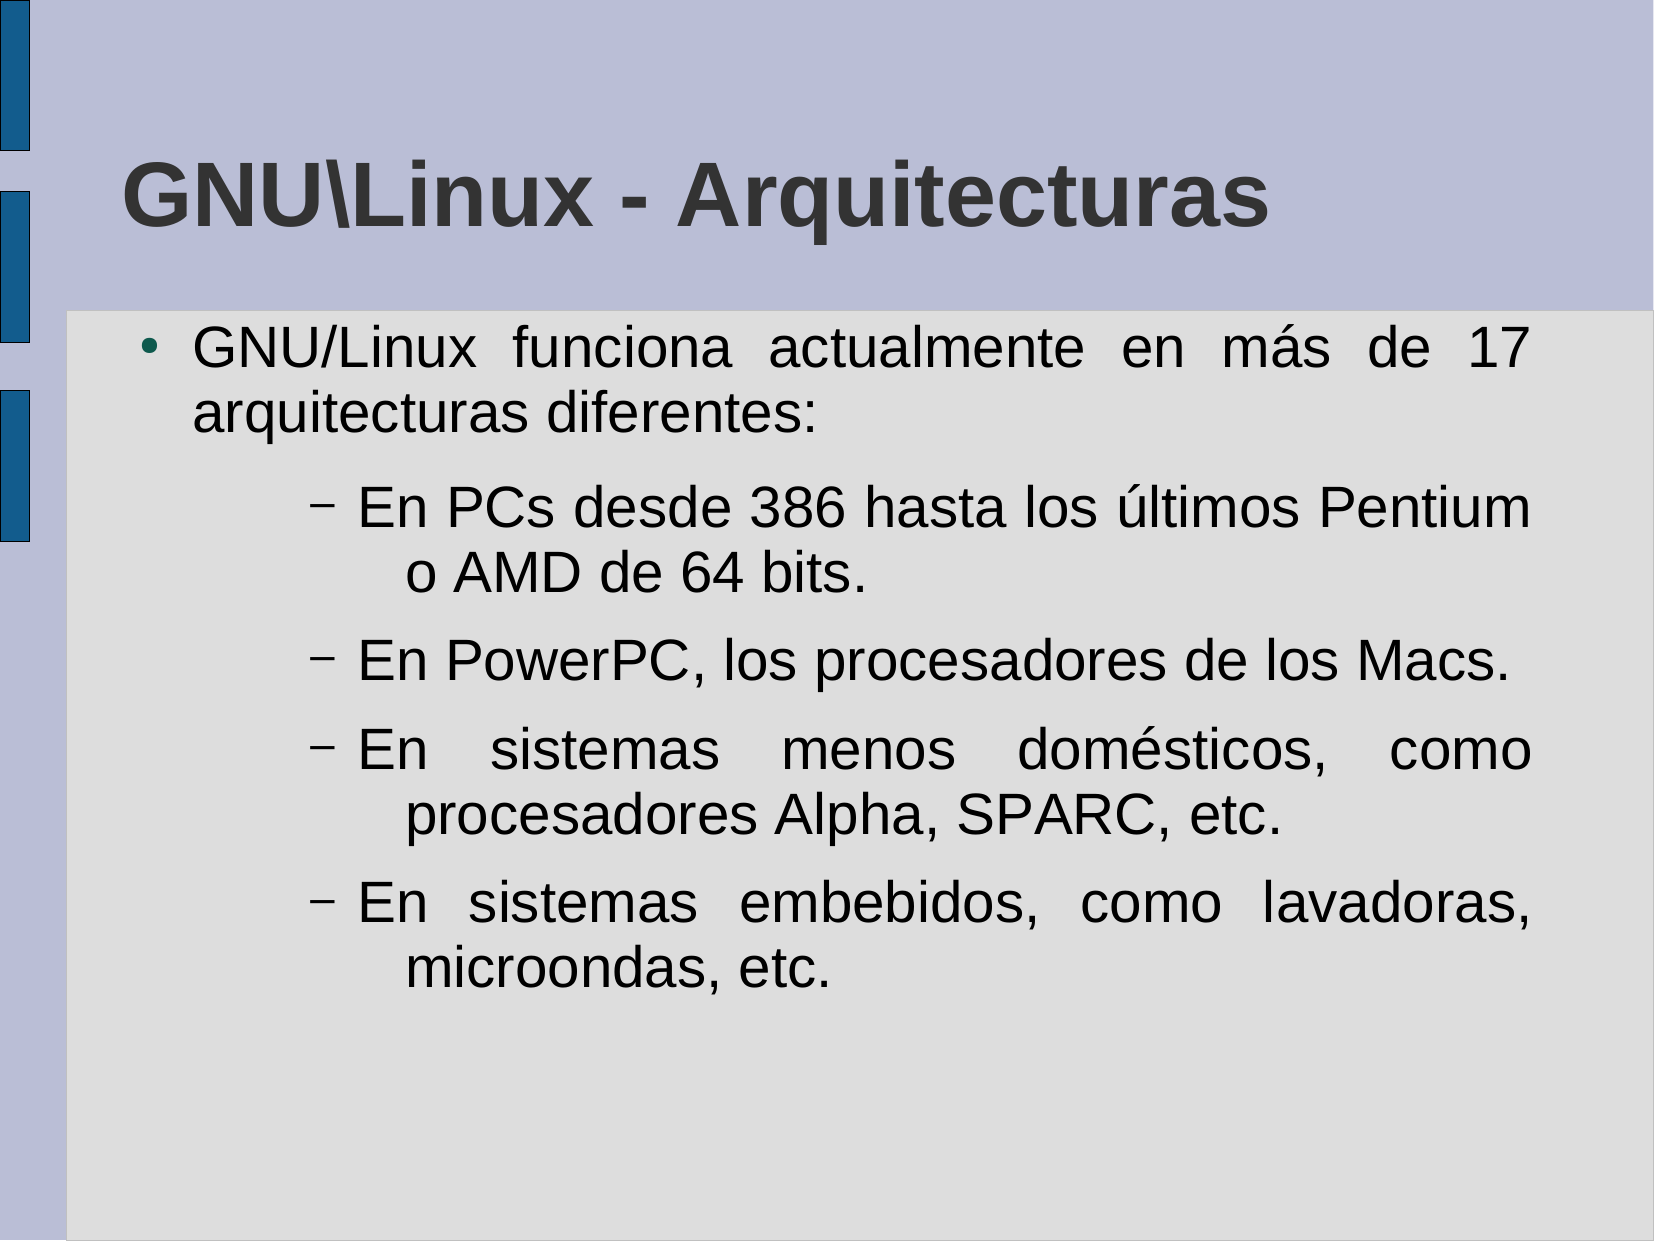

# GNU\Linux - Arquitecturas
GNU/Linux funciona actualmente en más de 17 arquitecturas diferentes:
En PCs desde 386 hasta los últimos Pentium o AMD de 64 bits.
En PowerPC, los procesadores de los Macs.
En sistemas menos domésticos, como procesadores Alpha, SPARC, etc.
En sistemas embebidos, como lavadoras, microondas, etc.